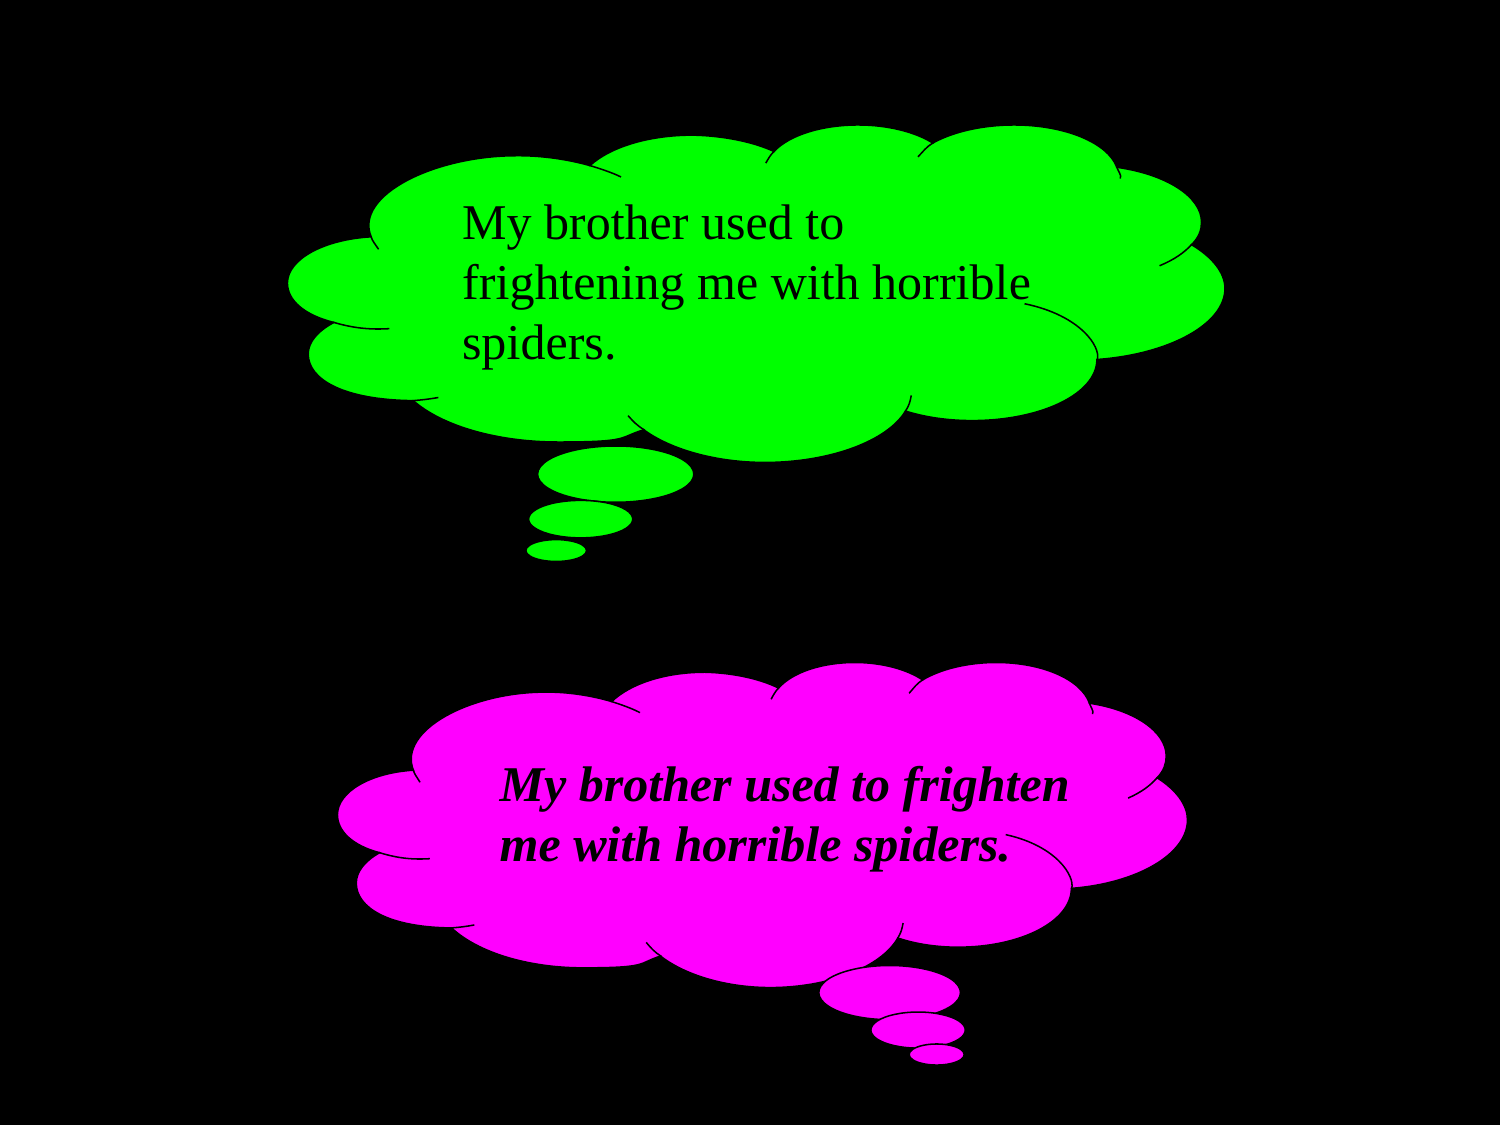

#
My brother used to frightening me with horrible spiders.
My brother used to frighten me with horrible spiders.